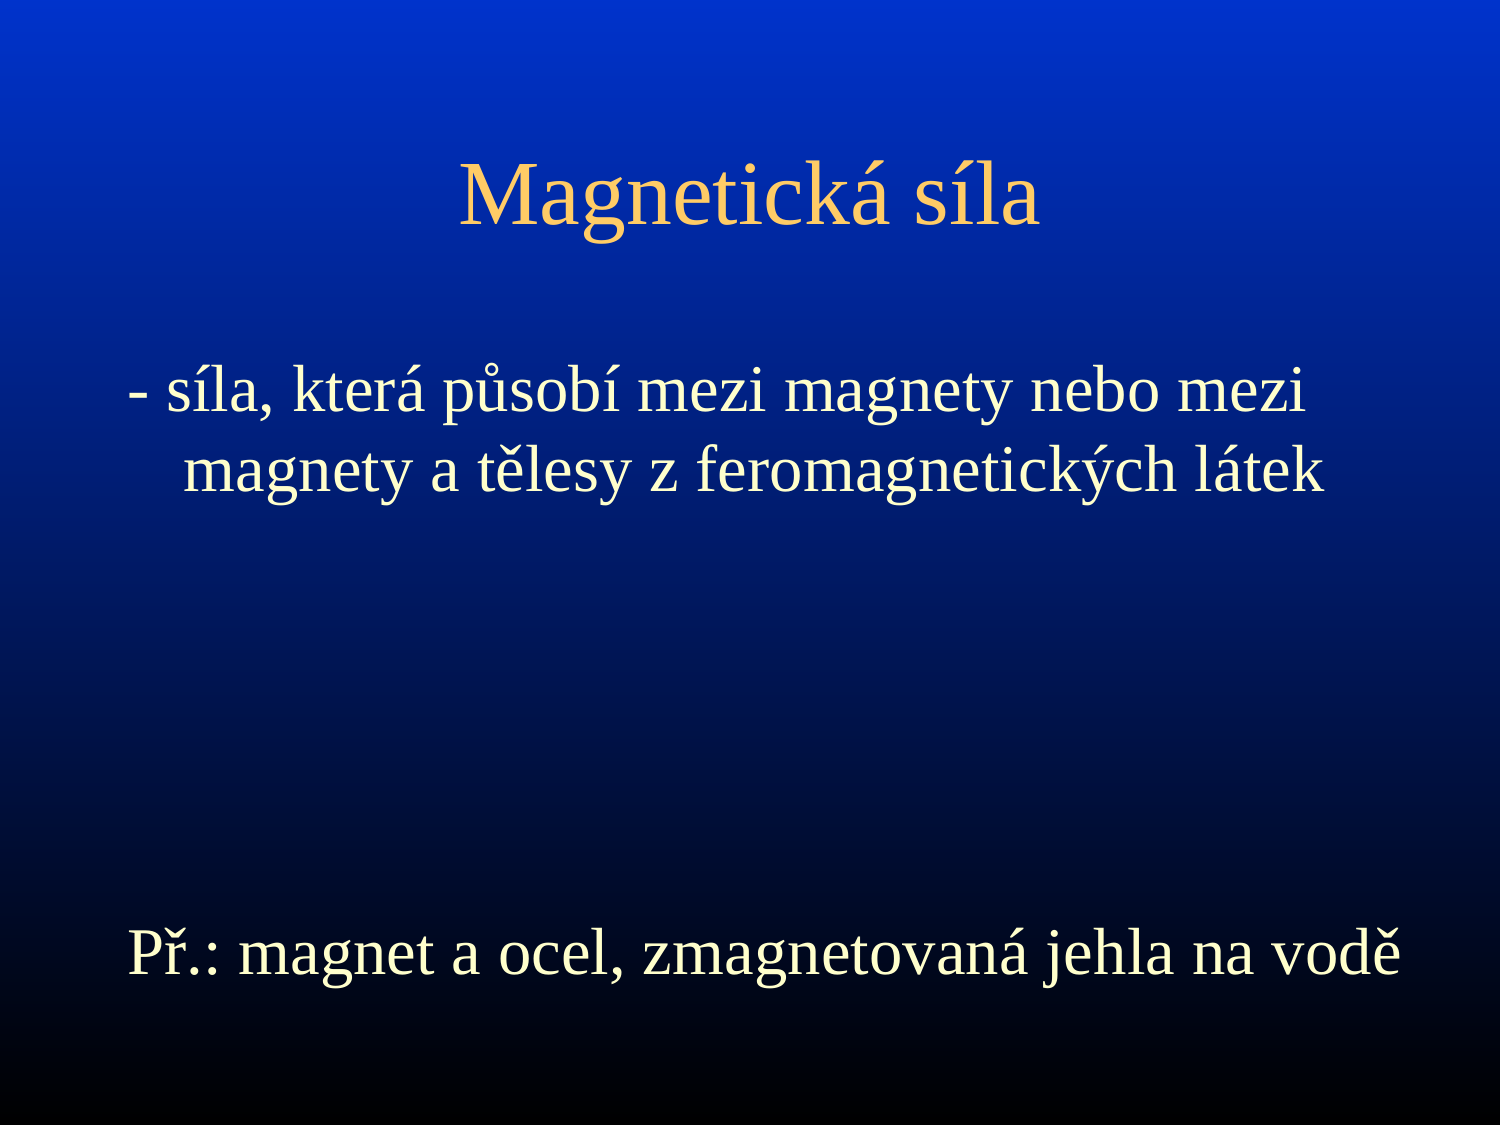

# Magnetická síla
- síla, která působí mezi magnety nebo mezi magnety a tělesy z feromagnetických látek
Př.: magnet a ocel, zmagnetovaná jehla na vodě
28